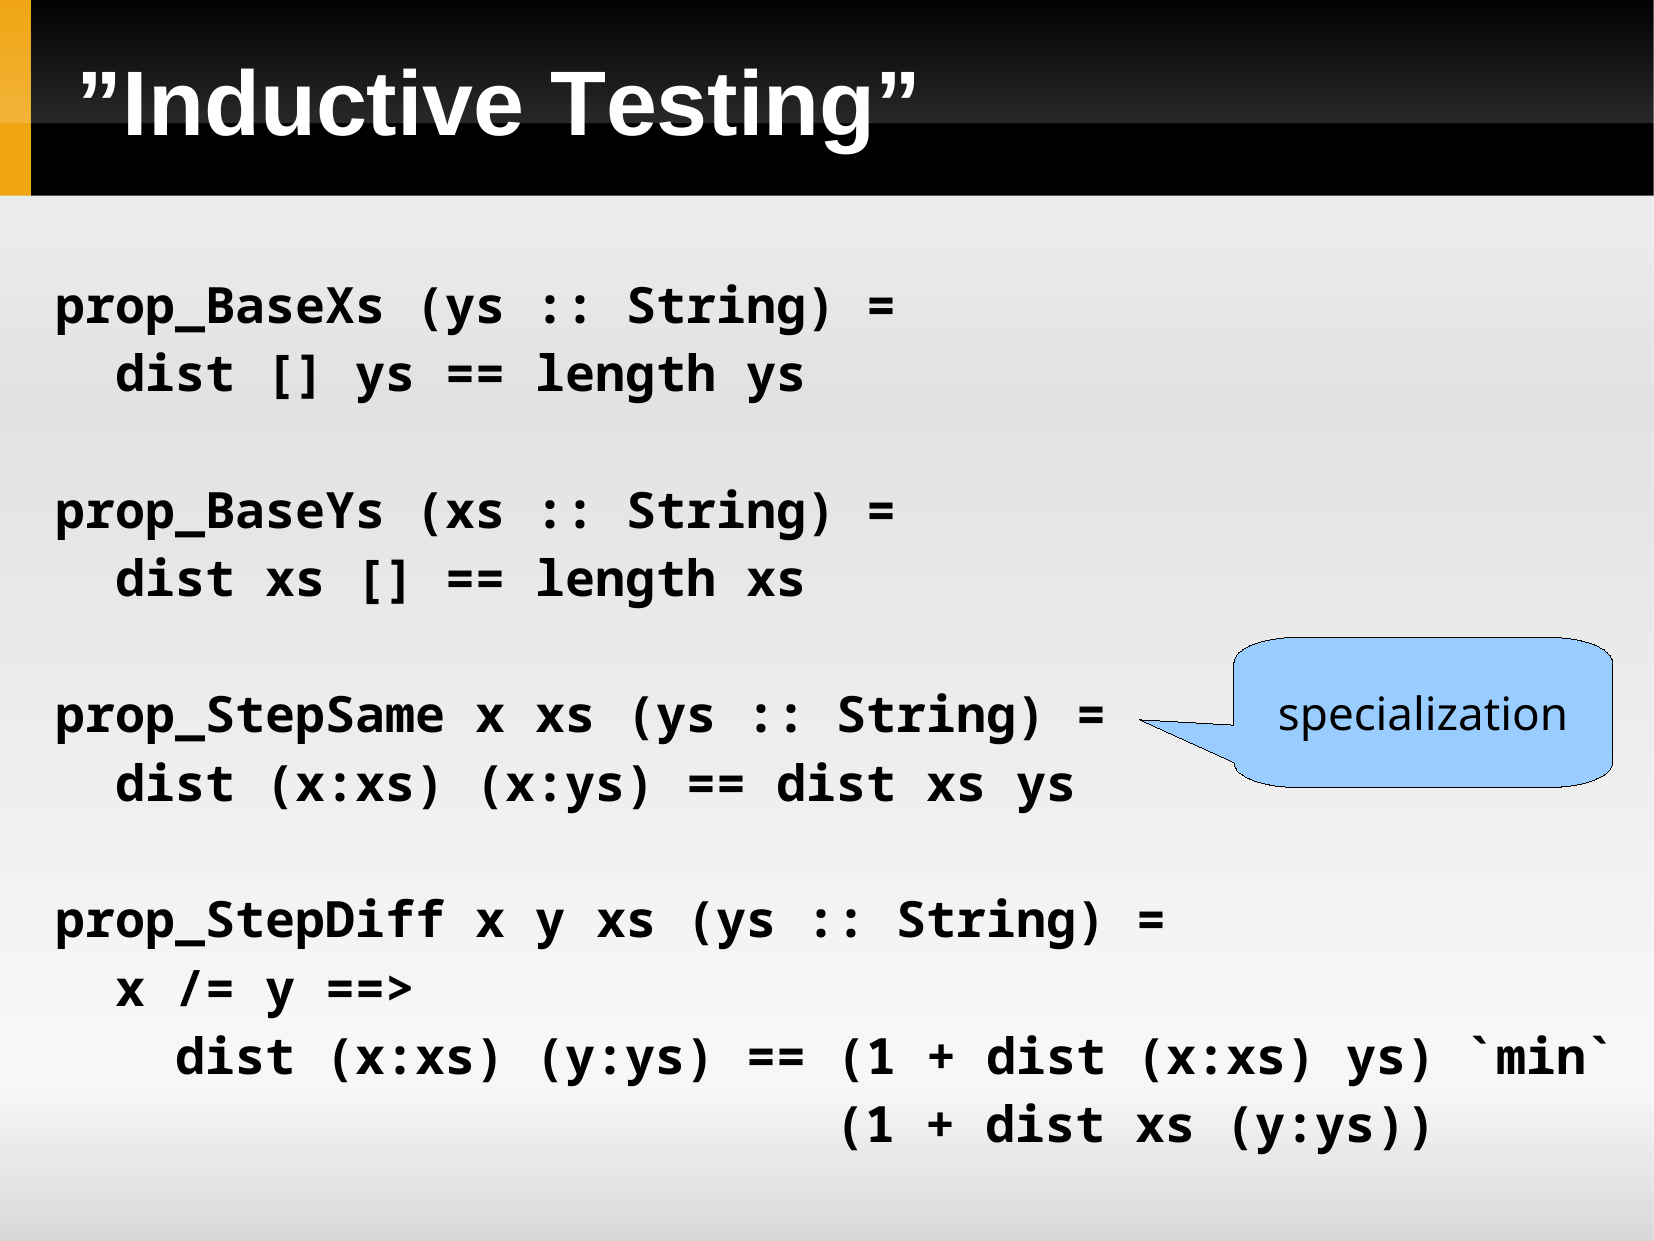

# ”Inductive Testing”
prop_BaseXs (ys :: String) =
 dist [] ys == length ys
prop_BaseYs (xs :: String) =
 dist xs [] == length xs
prop_StepSame x xs (ys :: String) =
 dist (x:xs) (x:ys) == dist xs ys
prop_StepDiff x y xs (ys :: String) =
 x /= y ==>
 dist (x:xs) (y:ys) == (1 + dist (x:xs) ys) `min`
 (1 + dist xs (y:ys))
specialization